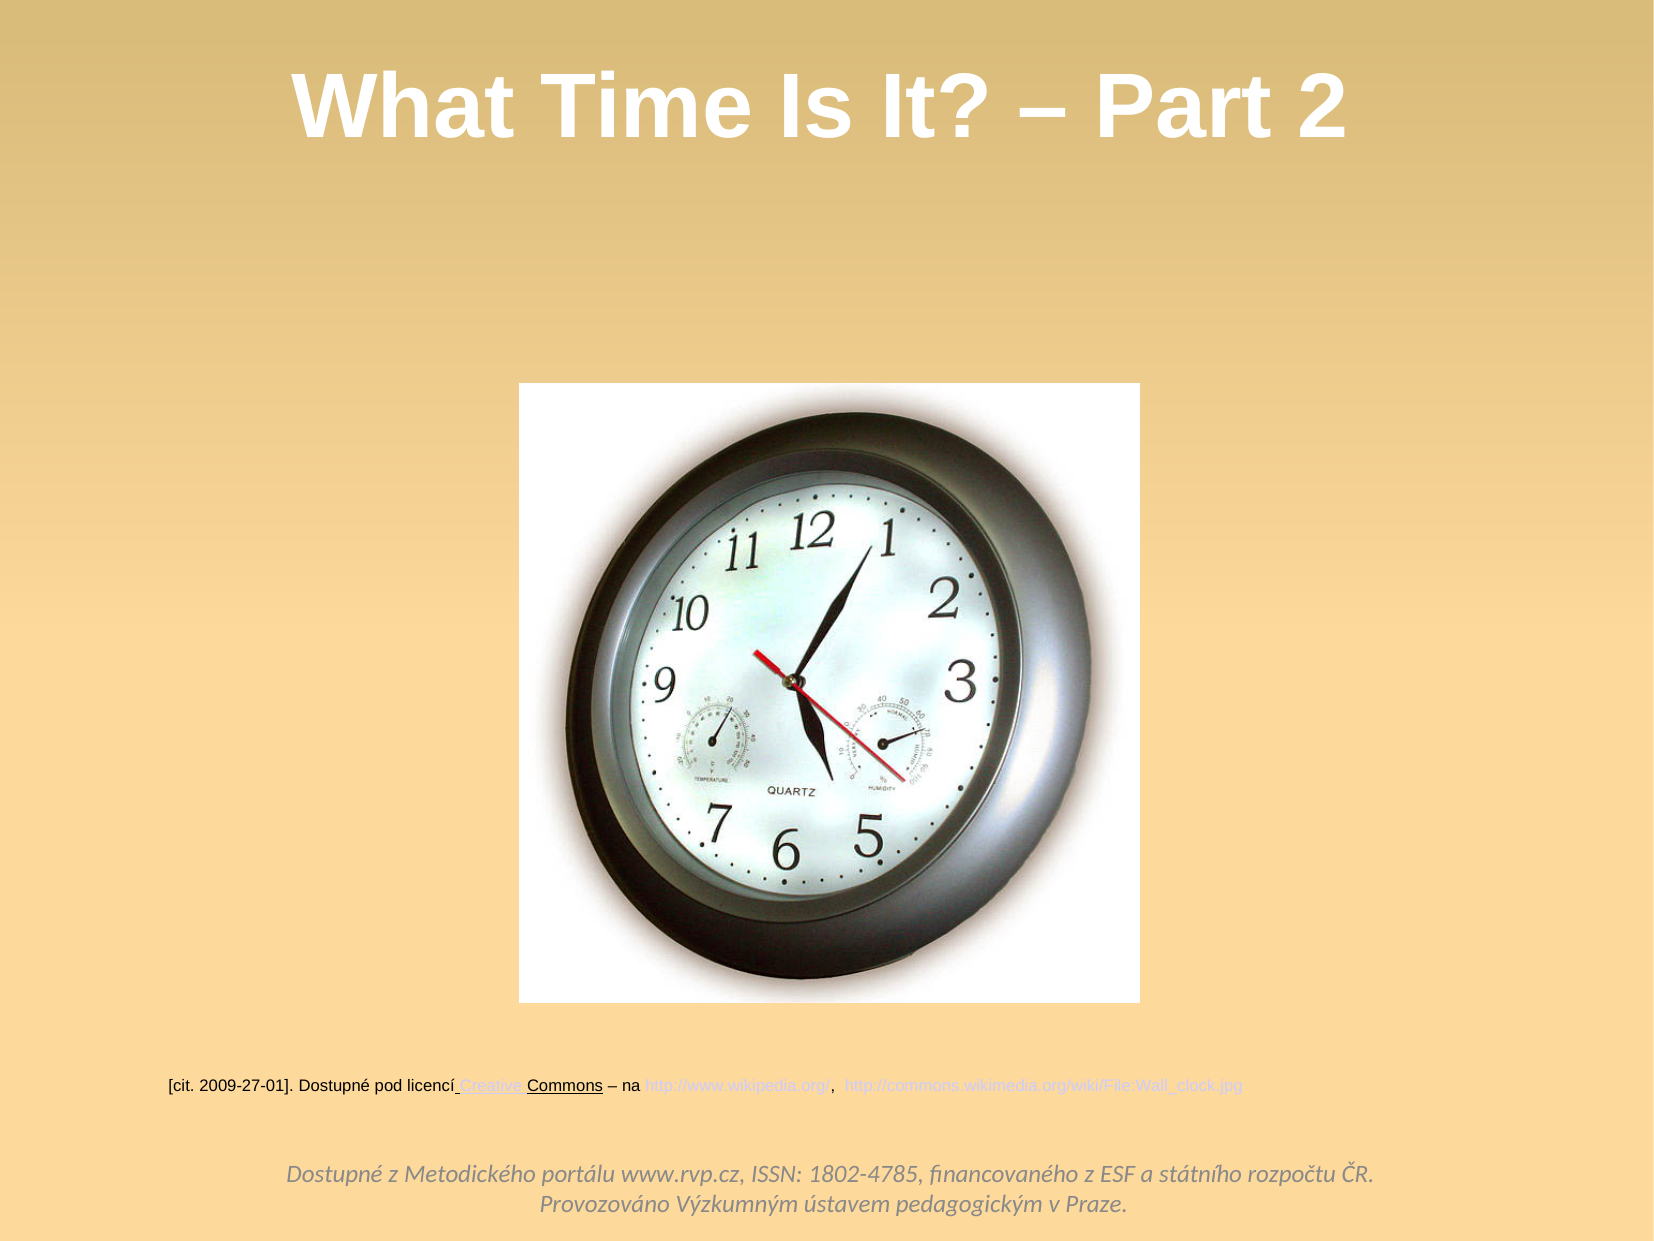

# What Time Is It? – Part 2
[cit. 2009-27-01]. Dostupné pod licencí Creative Commons – na http://www.wikipedia.org/, http://commons.wikimedia.org/wiki/File:Wall_clock.jpg
Dostupné z Metodického portálu www.rvp.cz, ISSN: 1802-4785, financovaného z ESF a státního rozpočtu ČR.
Provozováno Výzkumným ústavem pedagogickým v Praze.